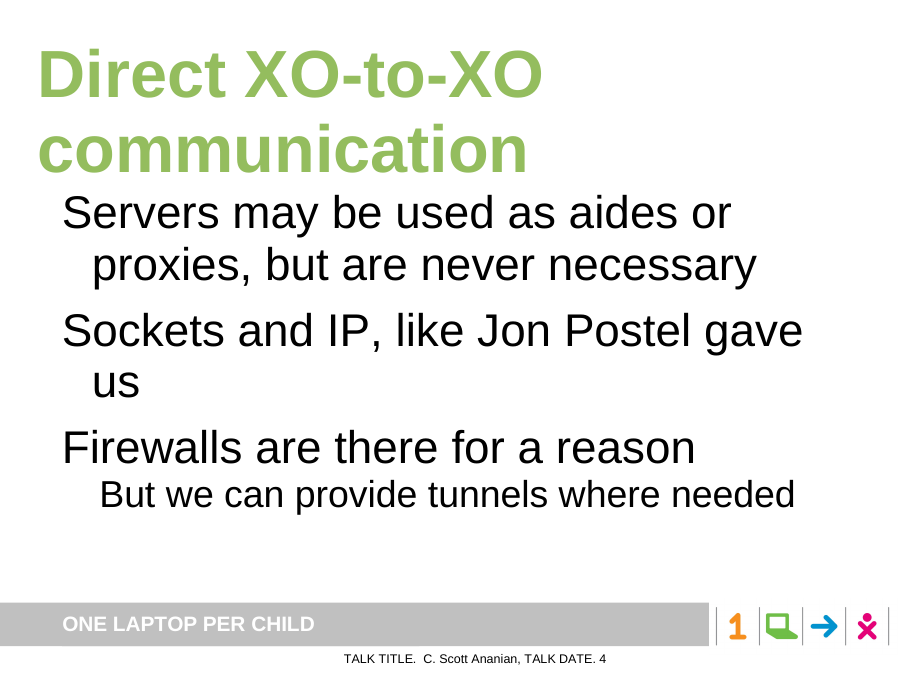

# Direct XO-to-XO communication
Servers may be used as aides or proxies, but are never necessary
Sockets and IP, like Jon Postel gave us
Firewalls are there for a reason
But we can provide tunnels where needed